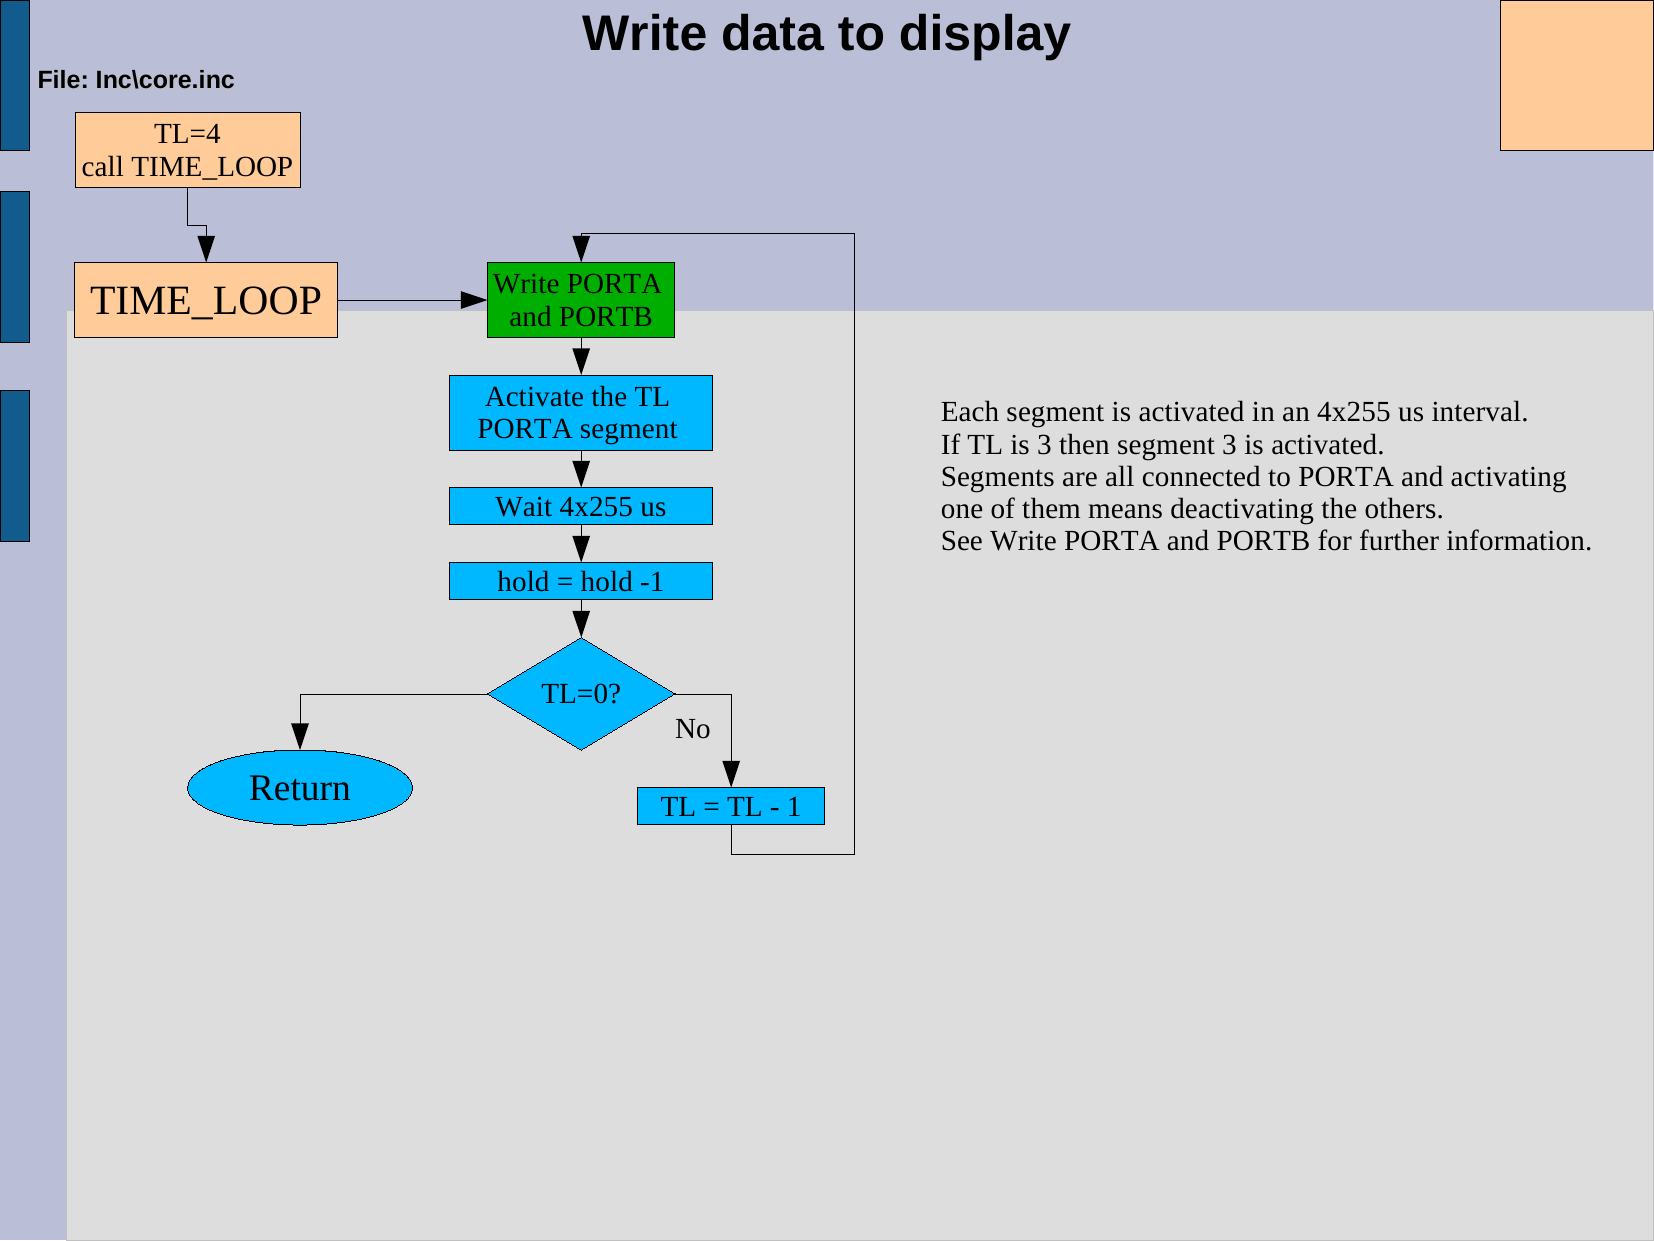

# Write data to display
File: Inc\core.inc
TL=4
call TIME_LOOP
TIME_LOOP
Write PORTA
and PORTB
Activate the TL
PORTA segment
Each segment is activated in an 4x255 us interval.
If TL is 3 then segment 3 is activated.
Segments are all connected to PORTA and activating
one of them means deactivating the others.
See Write PORTA and PORTB for further information.
Wait 4x255 us
hold = hold -1
TL=0?
No
Return
TL = TL - 1